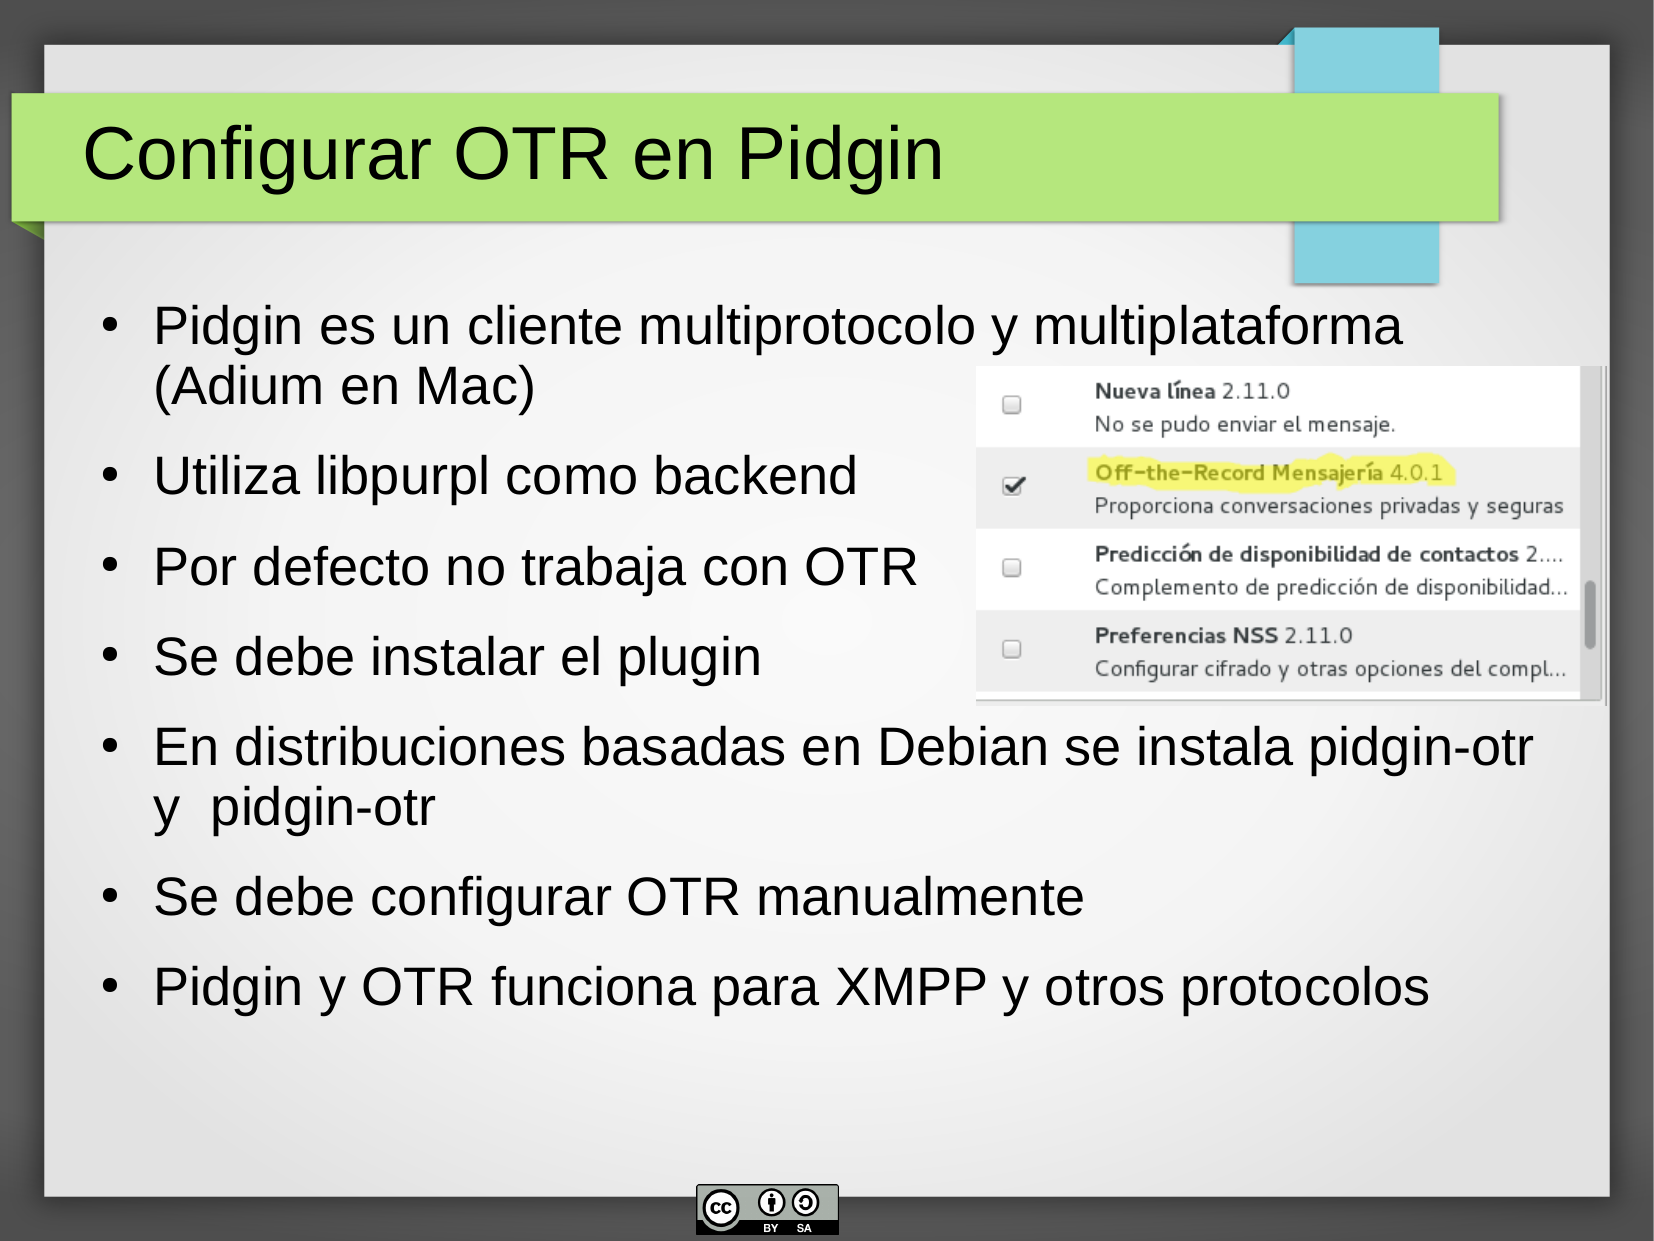

# Configurar OTR en Pidgin
Pidgin es un cliente multiprotocolo y multiplataforma (Adium en Mac)
Utiliza libpurpl como backend
Por defecto no trabaja con OTR
Se debe instalar el plugin
En distribuciones basadas en Debian se instala pidgin-otr y pidgin-otr
Se debe configurar OTR manualmente
Pidgin y OTR funciona para XMPP y otros protocolos